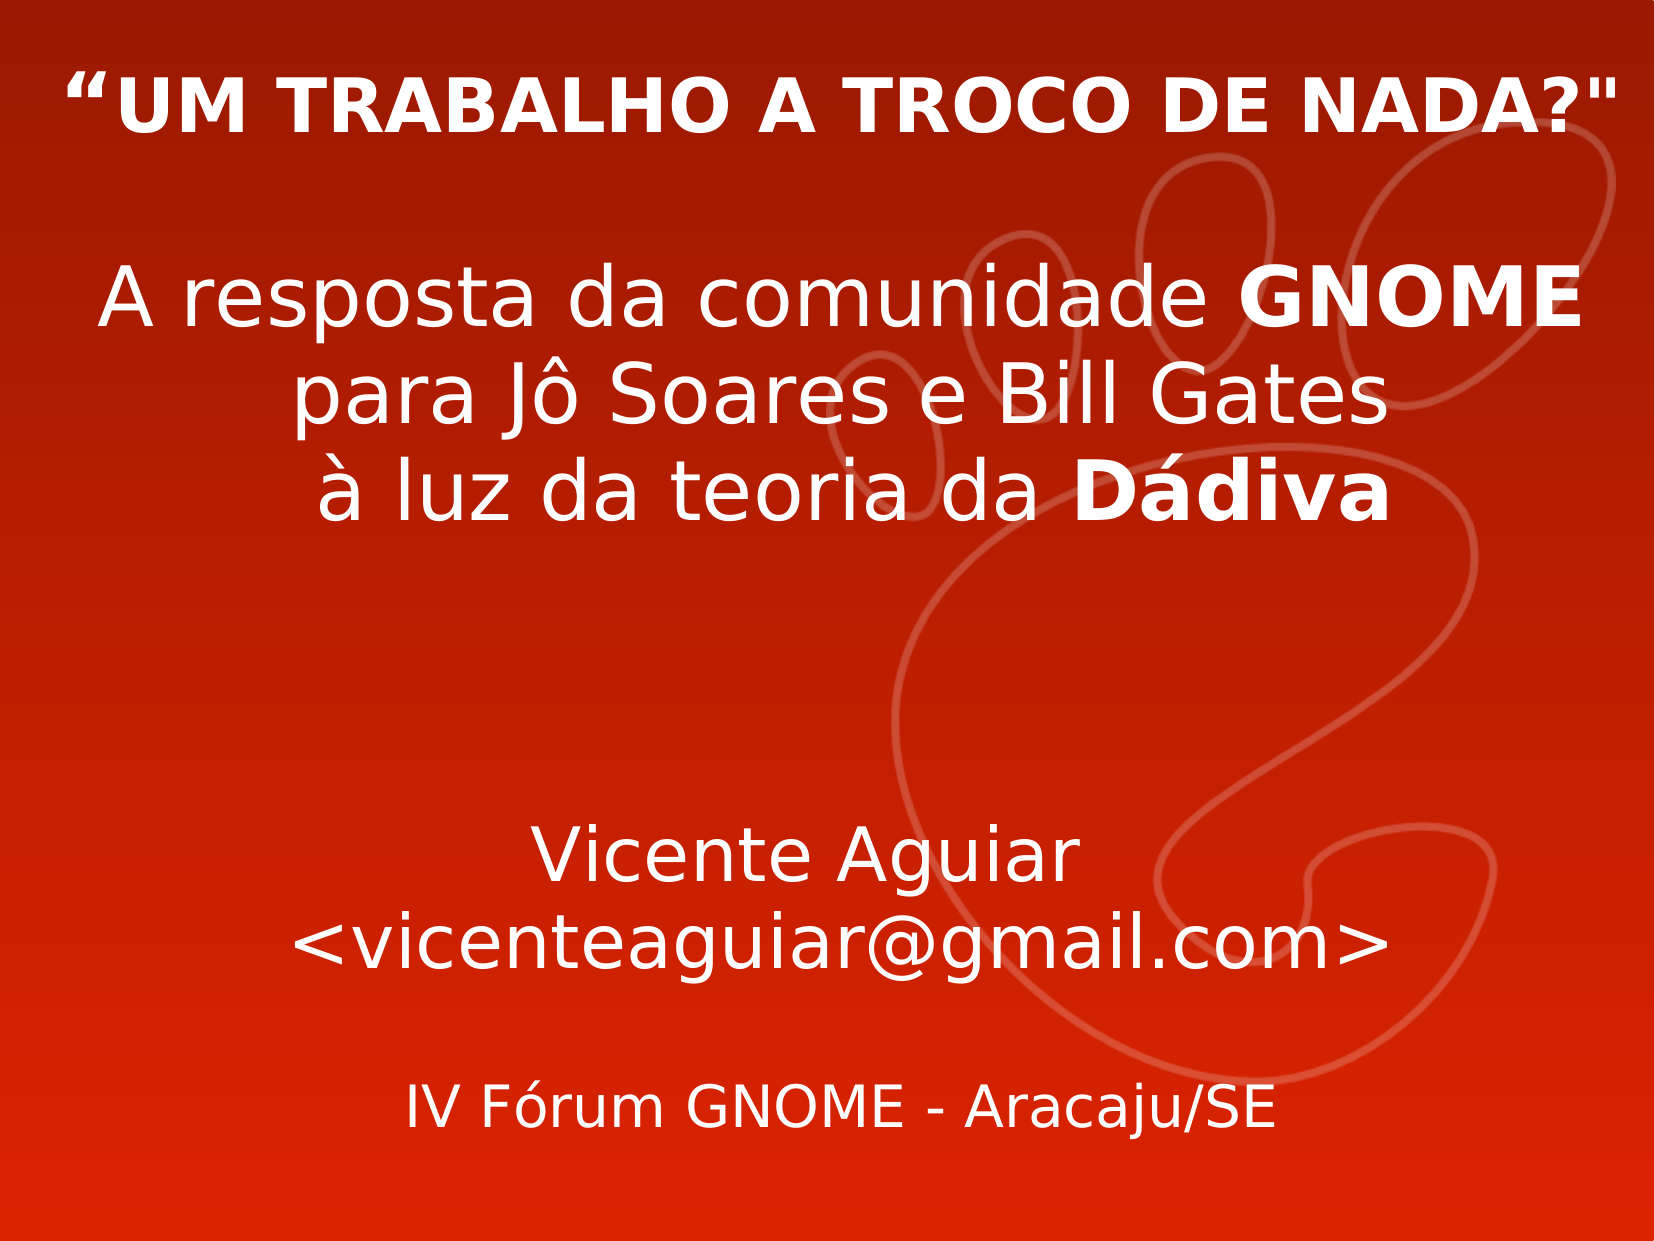

# “UM TRABALHO A TROCO DE NADA?"
A resposta da comunidade GNOME para Jô Soares e Bill Gates
 à luz da teoria da Dádiva
Vicente Aguiar
<vicenteaguiar@gmail.com>
IV Fórum GNOME - Aracaju/SE